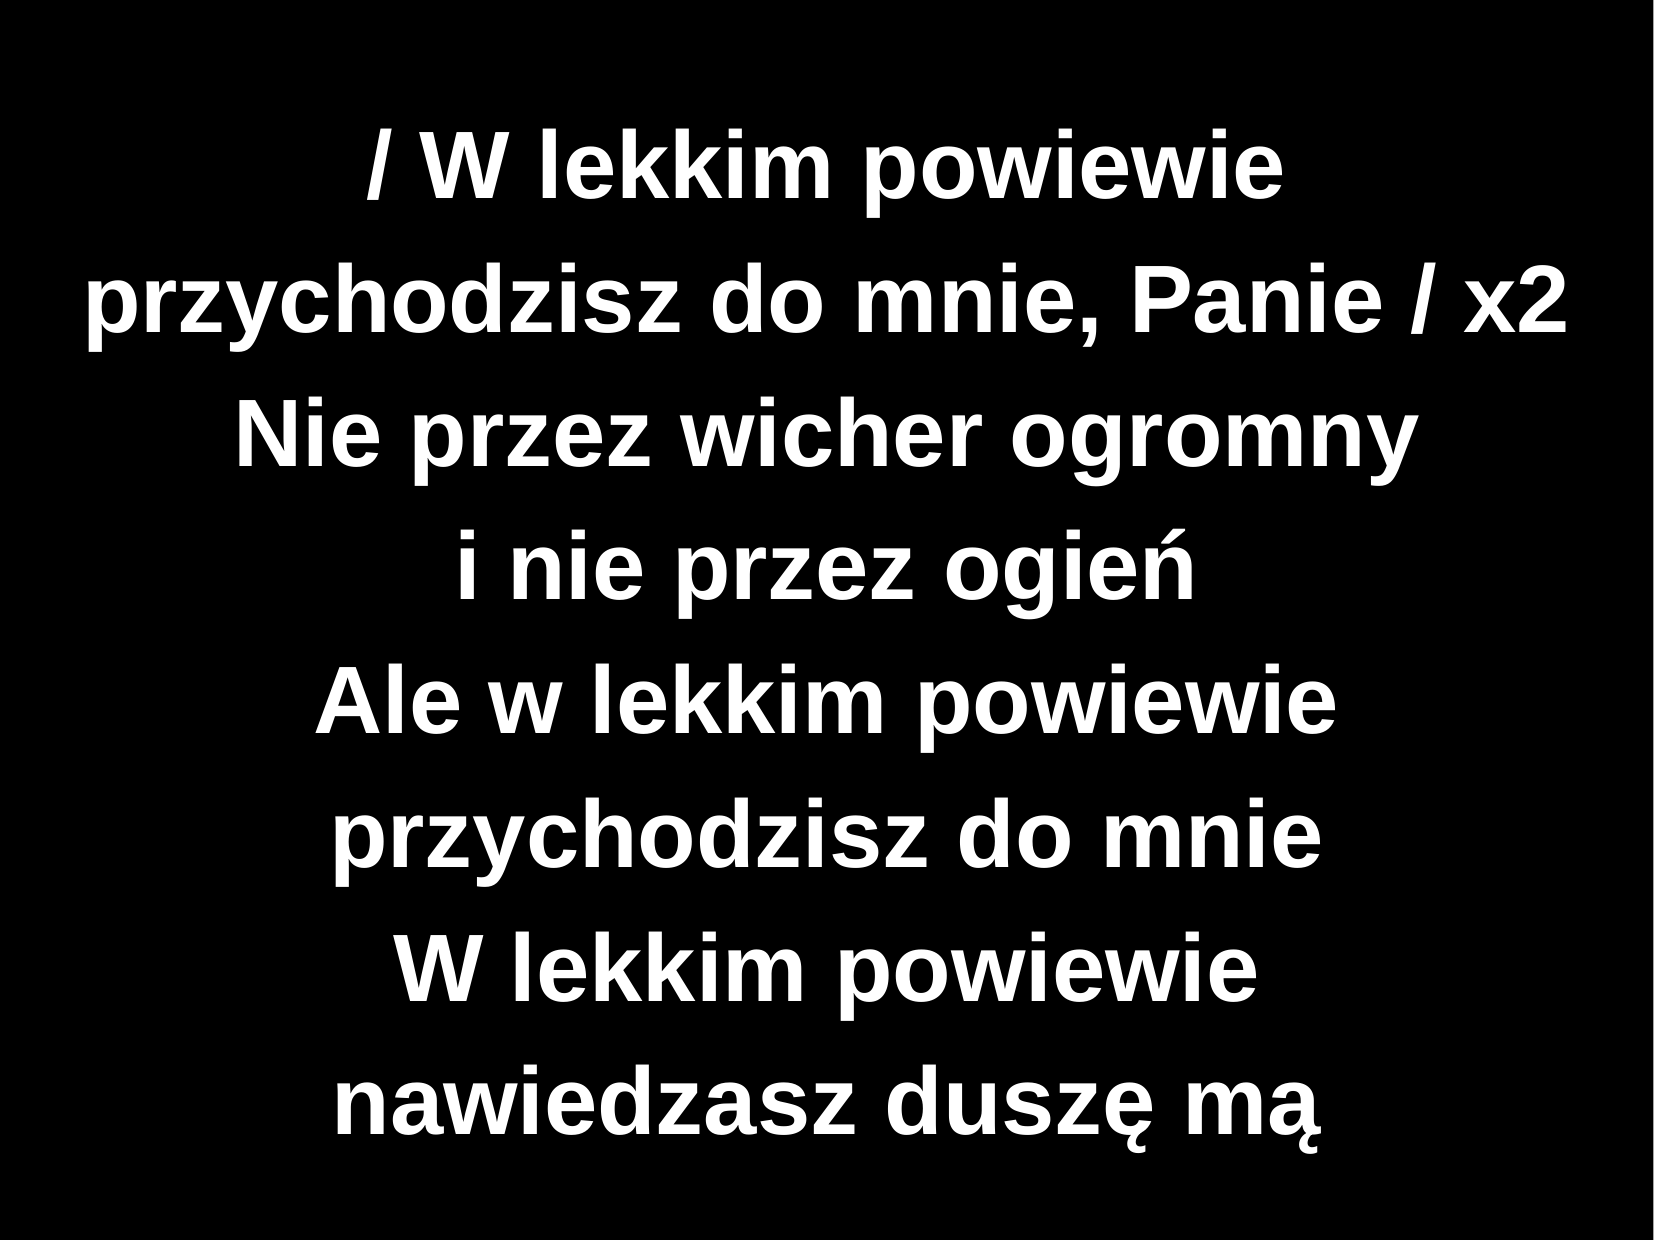

# / W lekkim powiewie
przychodzisz do mnie, Panie / x2
Nie przez wicher ogromny
i nie przez ogień
Ale w lekkim powiewie
przychodzisz do mnie
W lekkim powiewie
nawiedzasz duszę mą